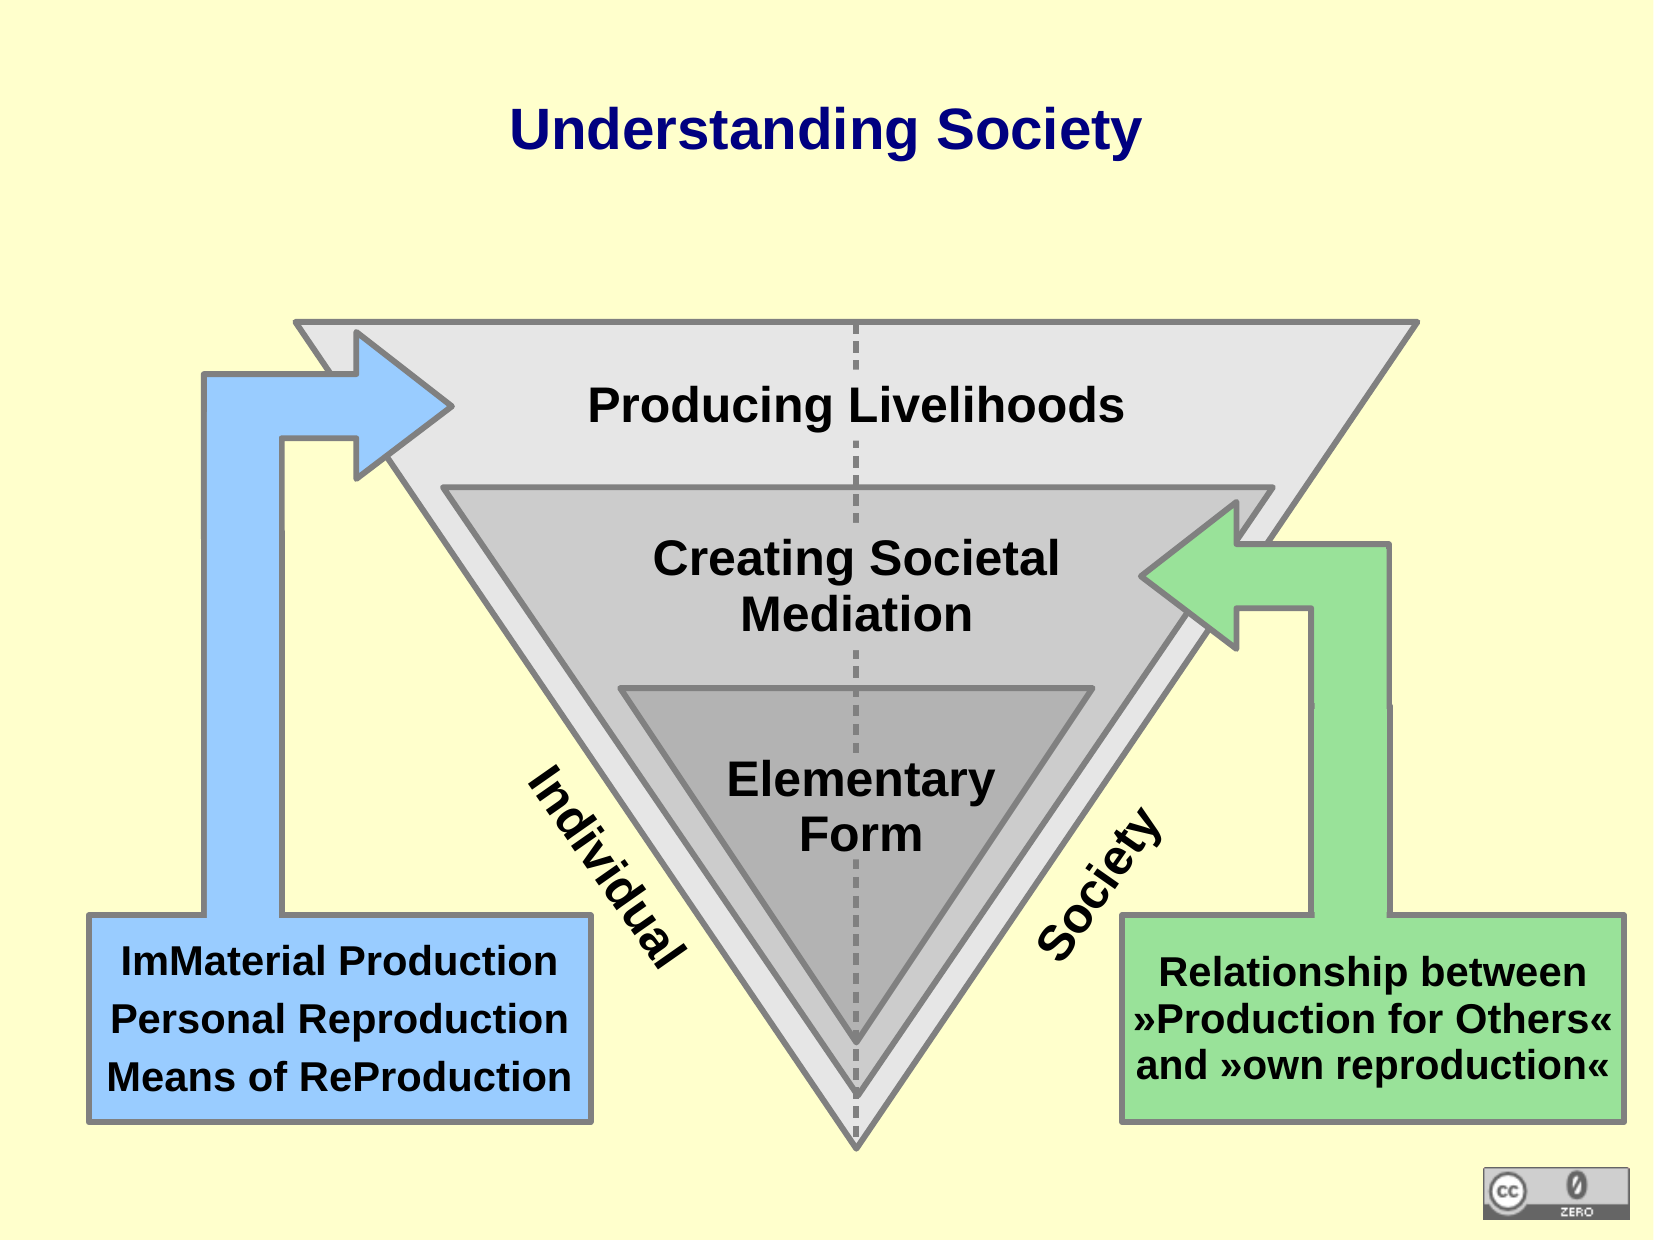

# Understanding Society
Producing Livelihoods
Creating Societal
Mediation
Elementary
Form
Individual
Society
ImMaterial Production
Personal Reproduction
Means of ReProduction
Relationship between
»Production for Others«
and »own reproduction«